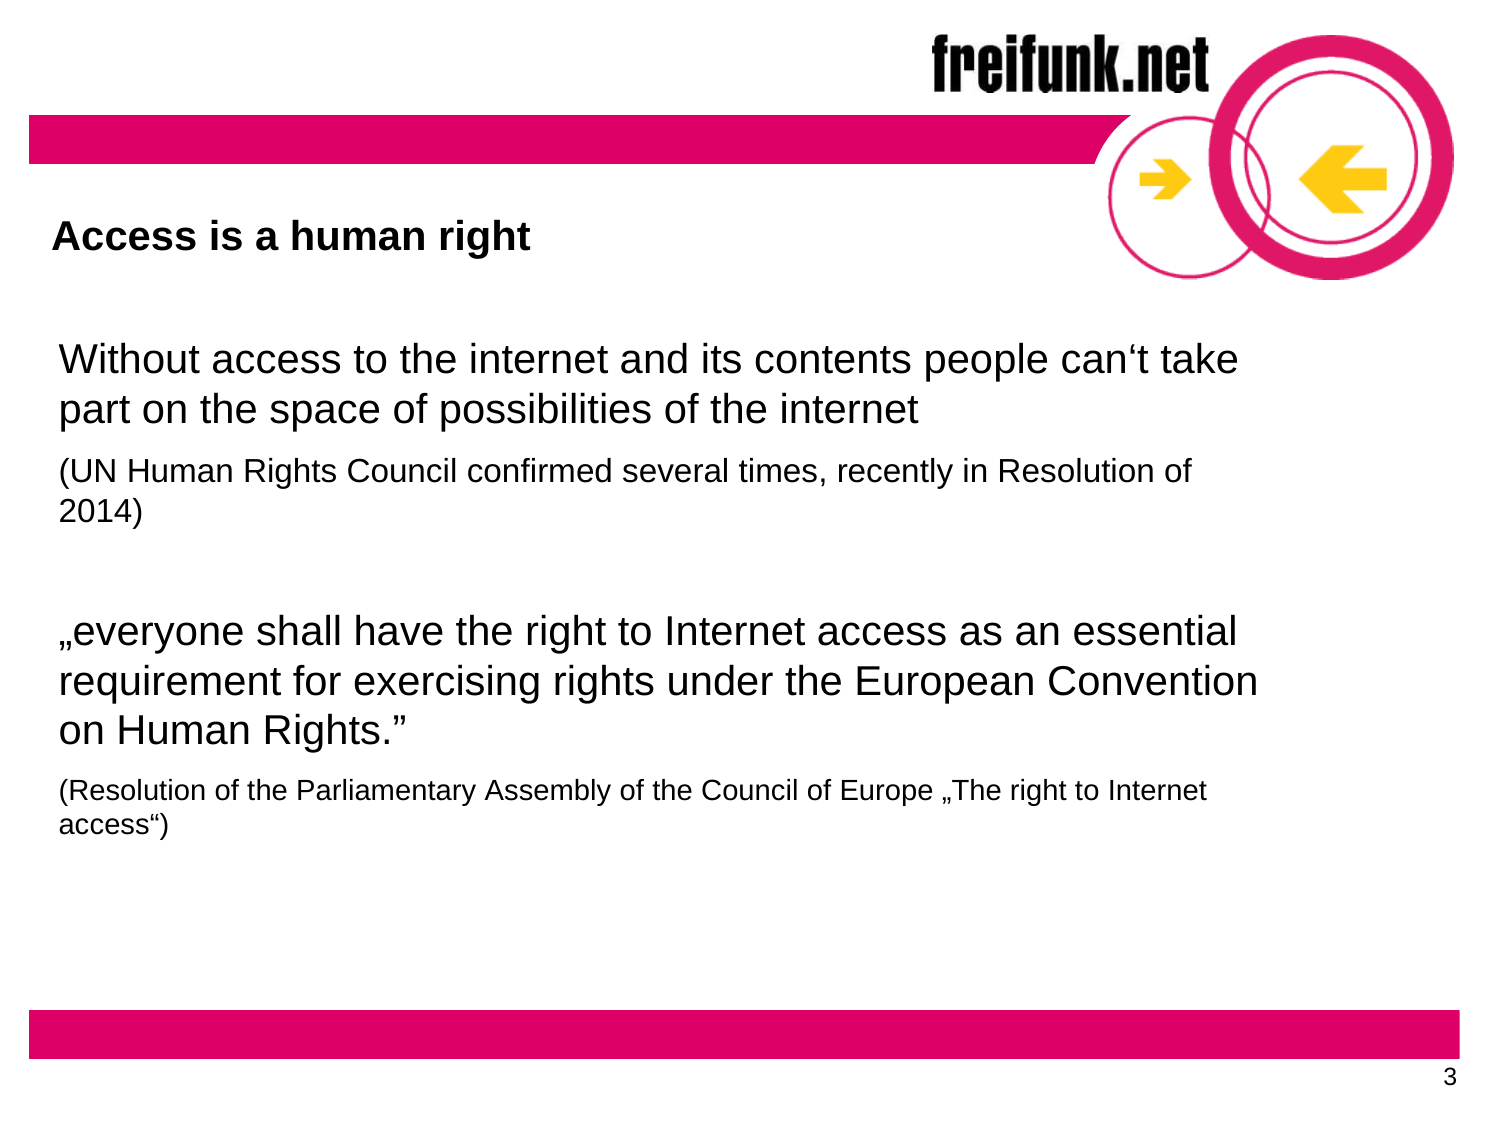

Access is a human right
Without access to the internet and its contents people can‘t take part on the space of possibilities of the internet
(UN Human Rights Council confirmed several times, recently in Resolution of 2014)
„everyone shall have the right to Internet access as an essential requirement for exercising rights under the European Convention on Human Rights.”
(Resolution of the Parliamentary Assembly of the Council of Europe „The right to Internet access“)
3